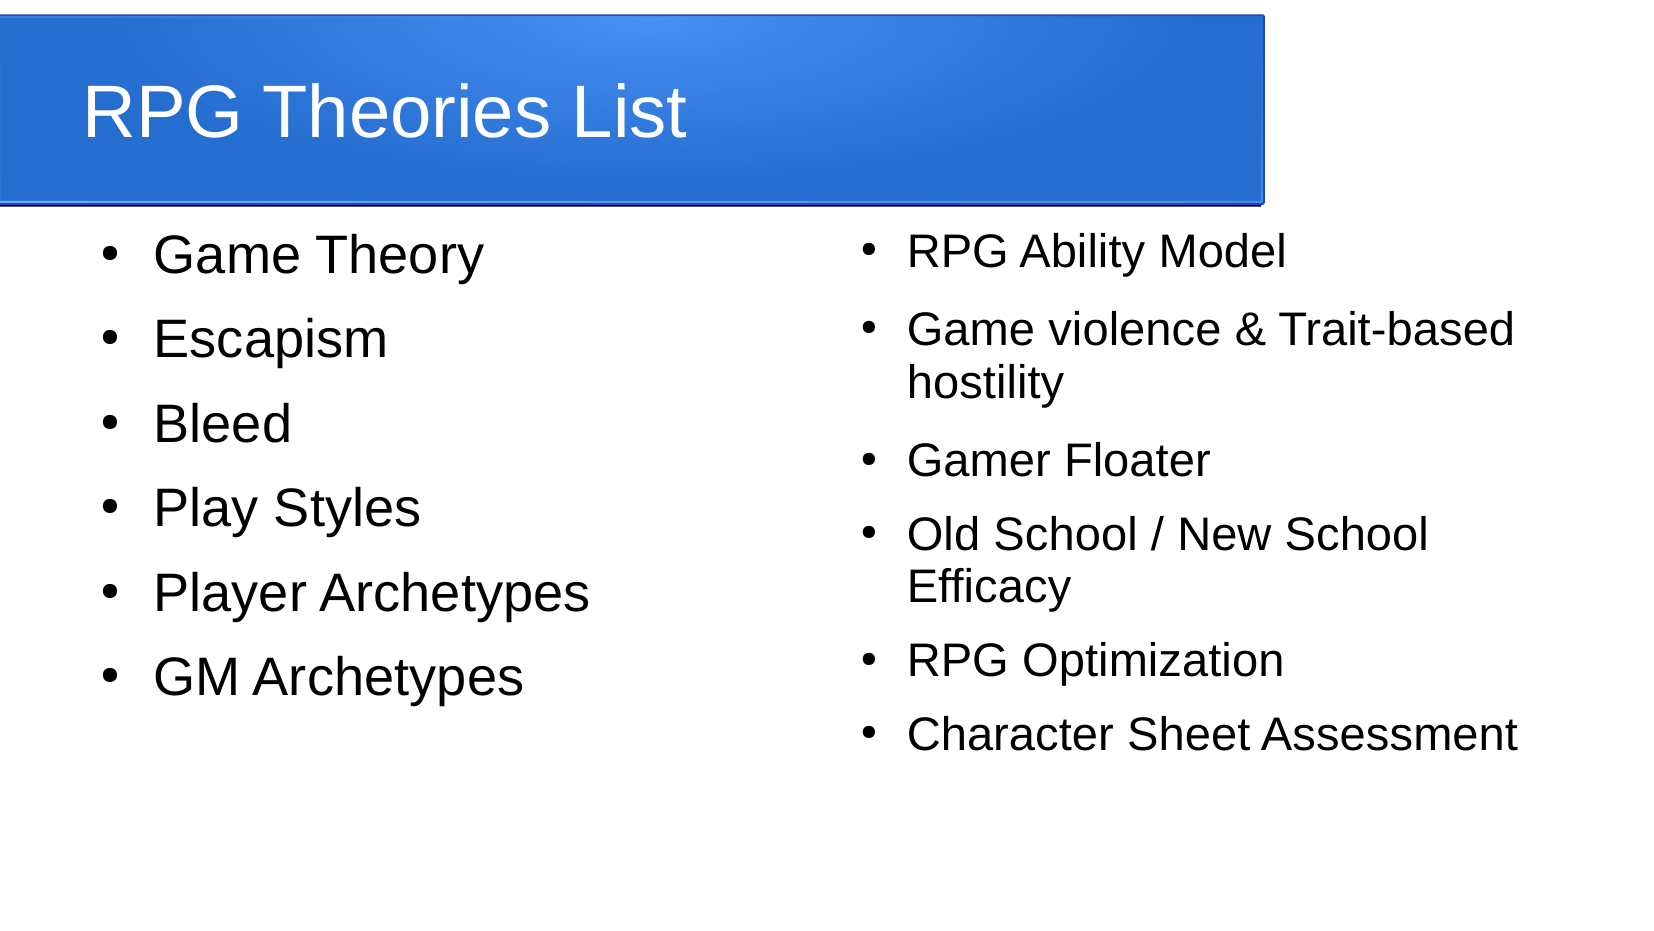

# RPG Theories List
Game Theory
Escapism
Bleed
Play Styles
Player Archetypes
GM Archetypes
RPG Ability Model
Game violence & Trait-based hostility
Gamer Floater
Old School / New School Efficacy
RPG Optimization
Character Sheet Assessment